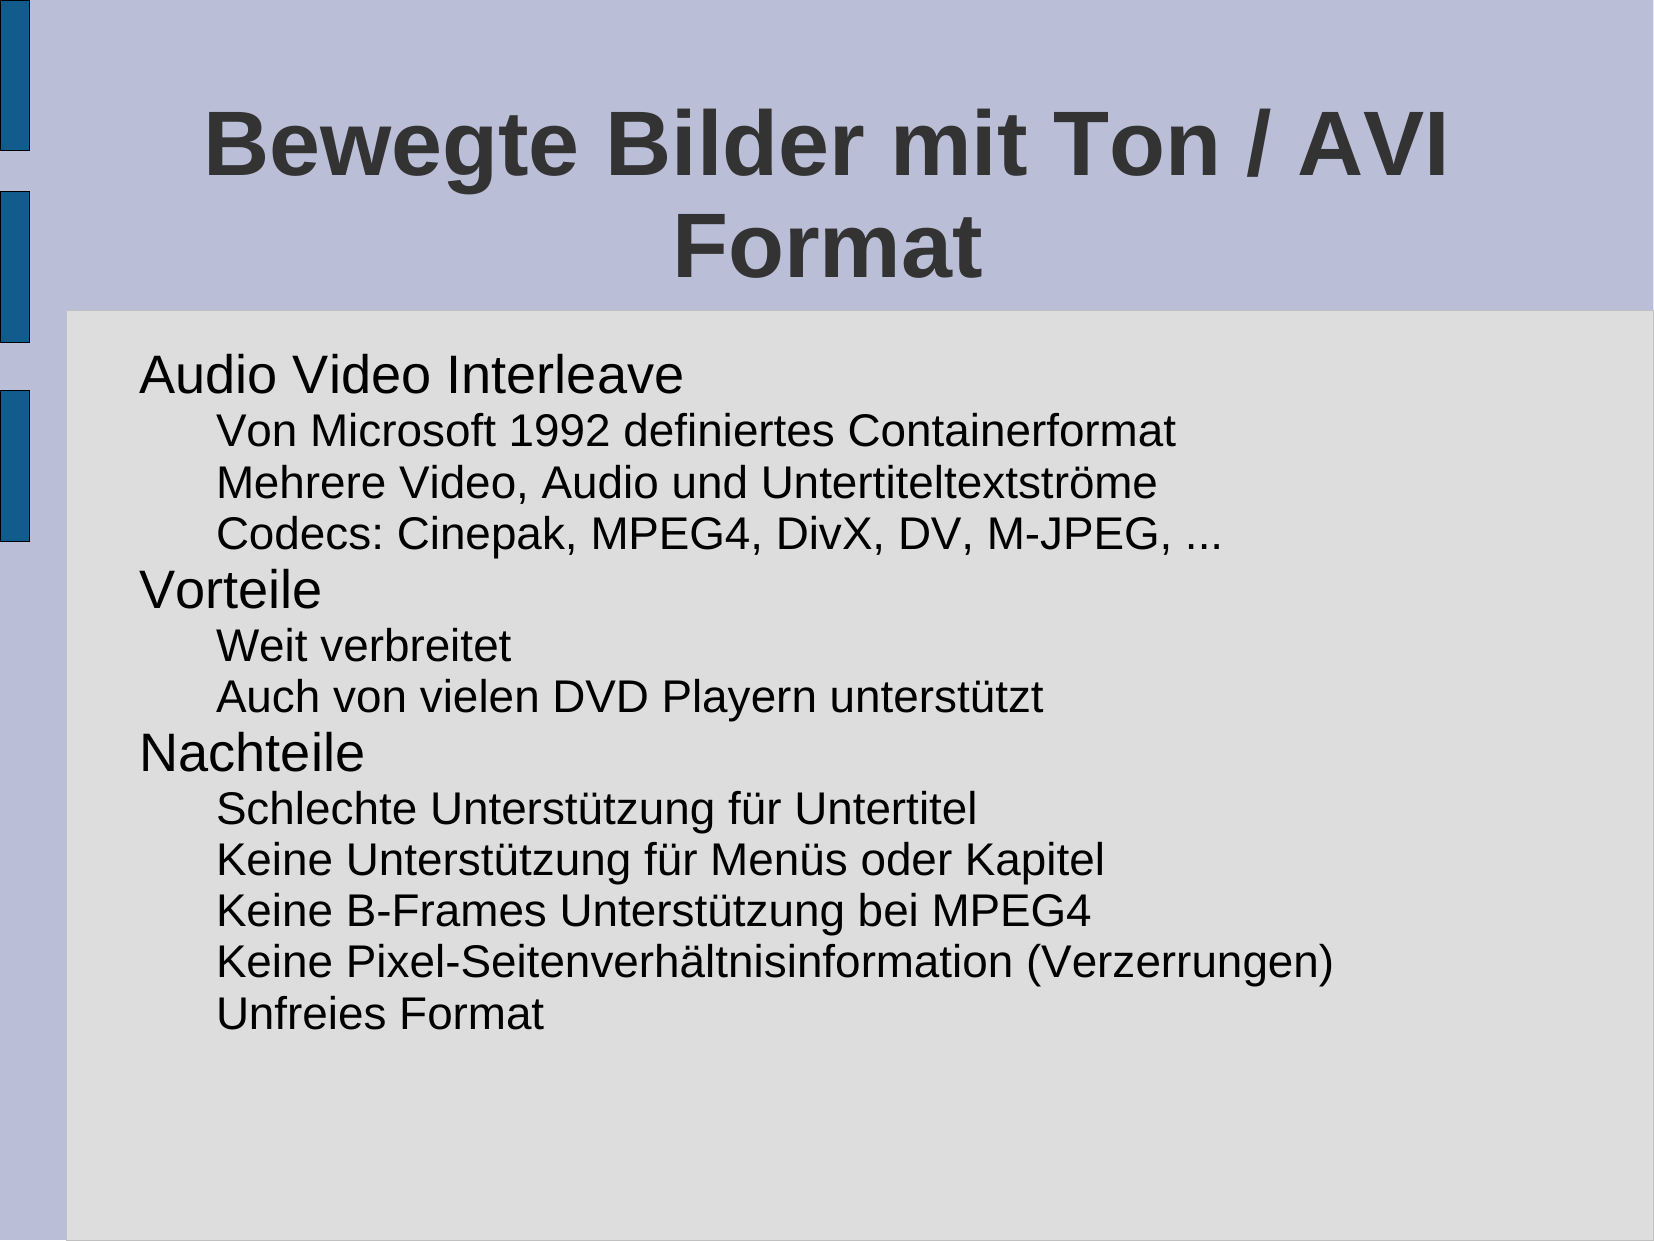

# Bewegte Bilder mit Ton / AVI Format
Audio Video Interleave
Von Microsoft 1992 definiertes Containerformat
Mehrere Video, Audio und Untertiteltextströme
Codecs: Cinepak, MPEG4, DivX, DV, M-JPEG, ...
Vorteile
Weit verbreitet
Auch von vielen DVD Playern unterstützt
Nachteile
Schlechte Unterstützung für Untertitel
Keine Unterstützung für Menüs oder Kapitel
Keine B-Frames Unterstützung bei MPEG4
Keine Pixel-Seitenverhältnisinformation (Verzerrungen)
Unfreies Format